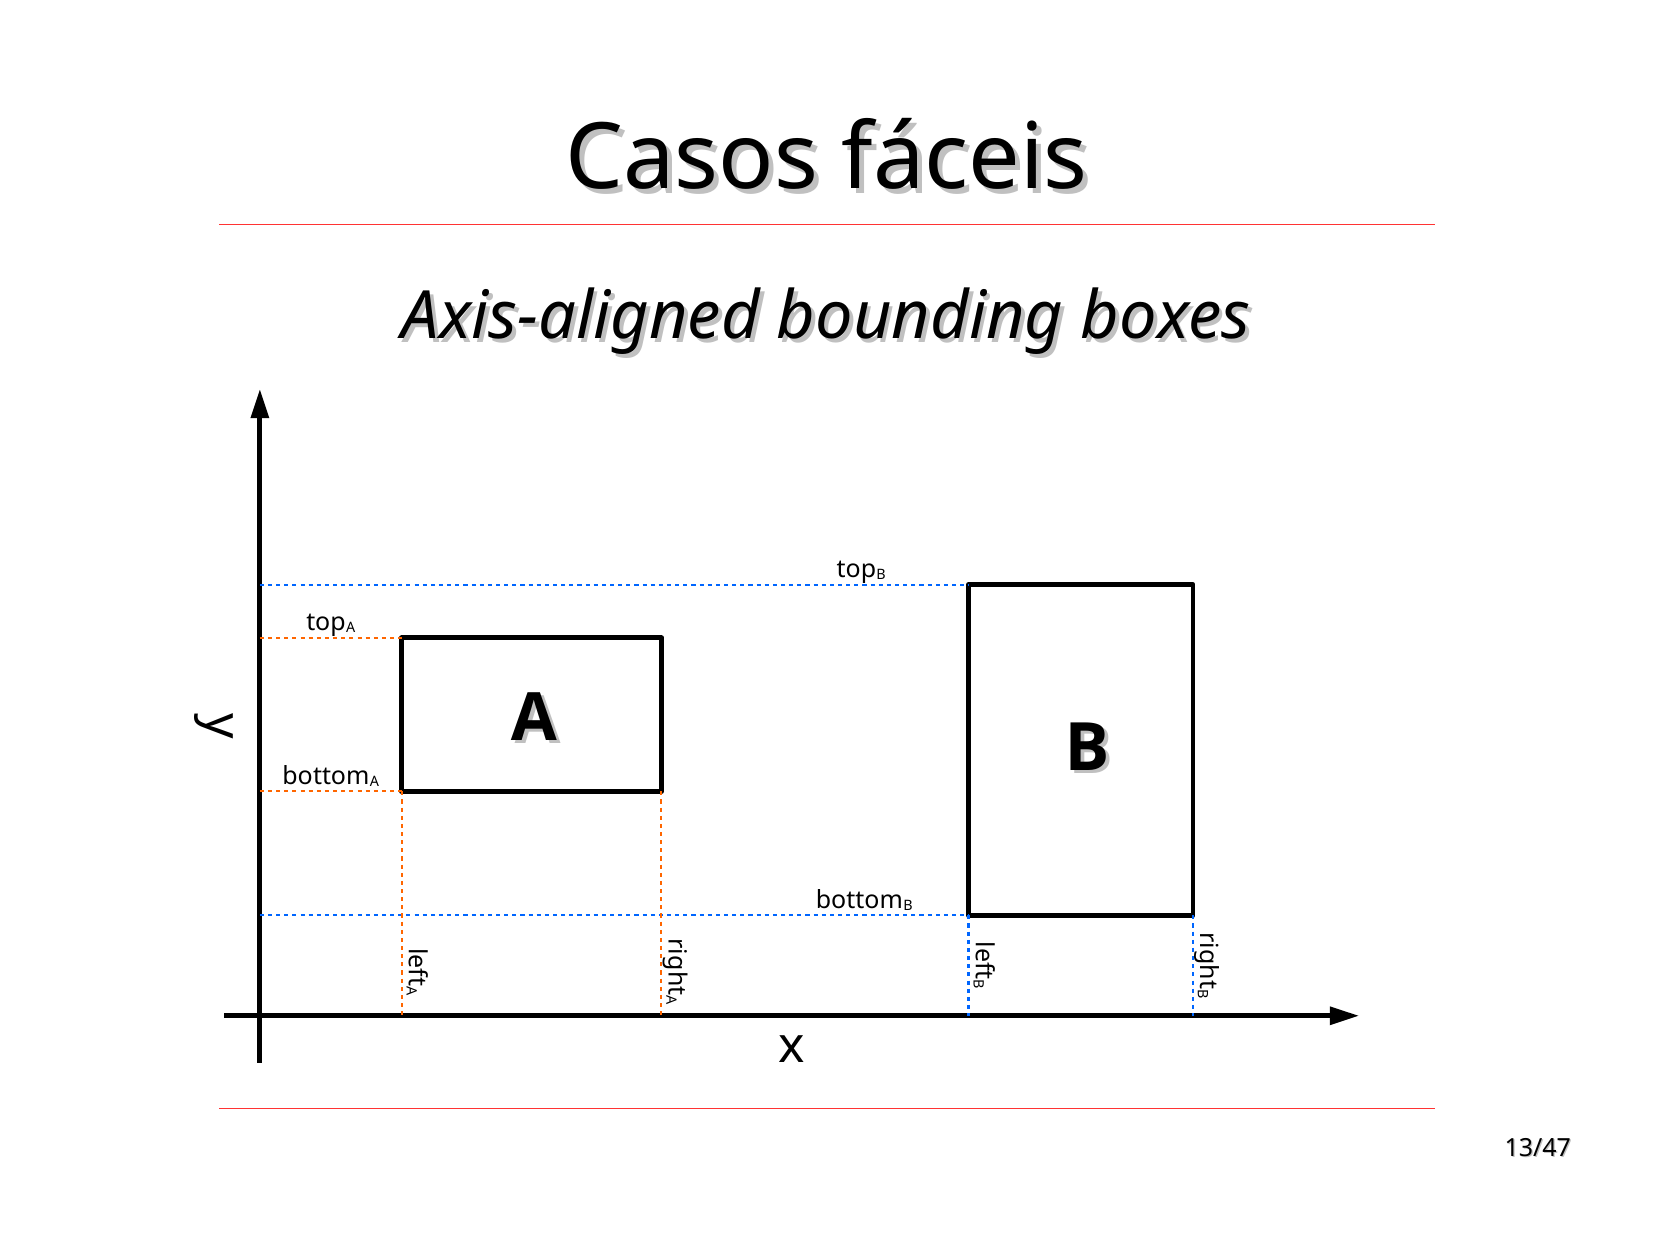

# Casos fáceis
Axis-aligned bounding boxes
y
 topB
topA
A
B
bottomA
 leftA
 rightA
 bottomB
leftB
rightB
x
13